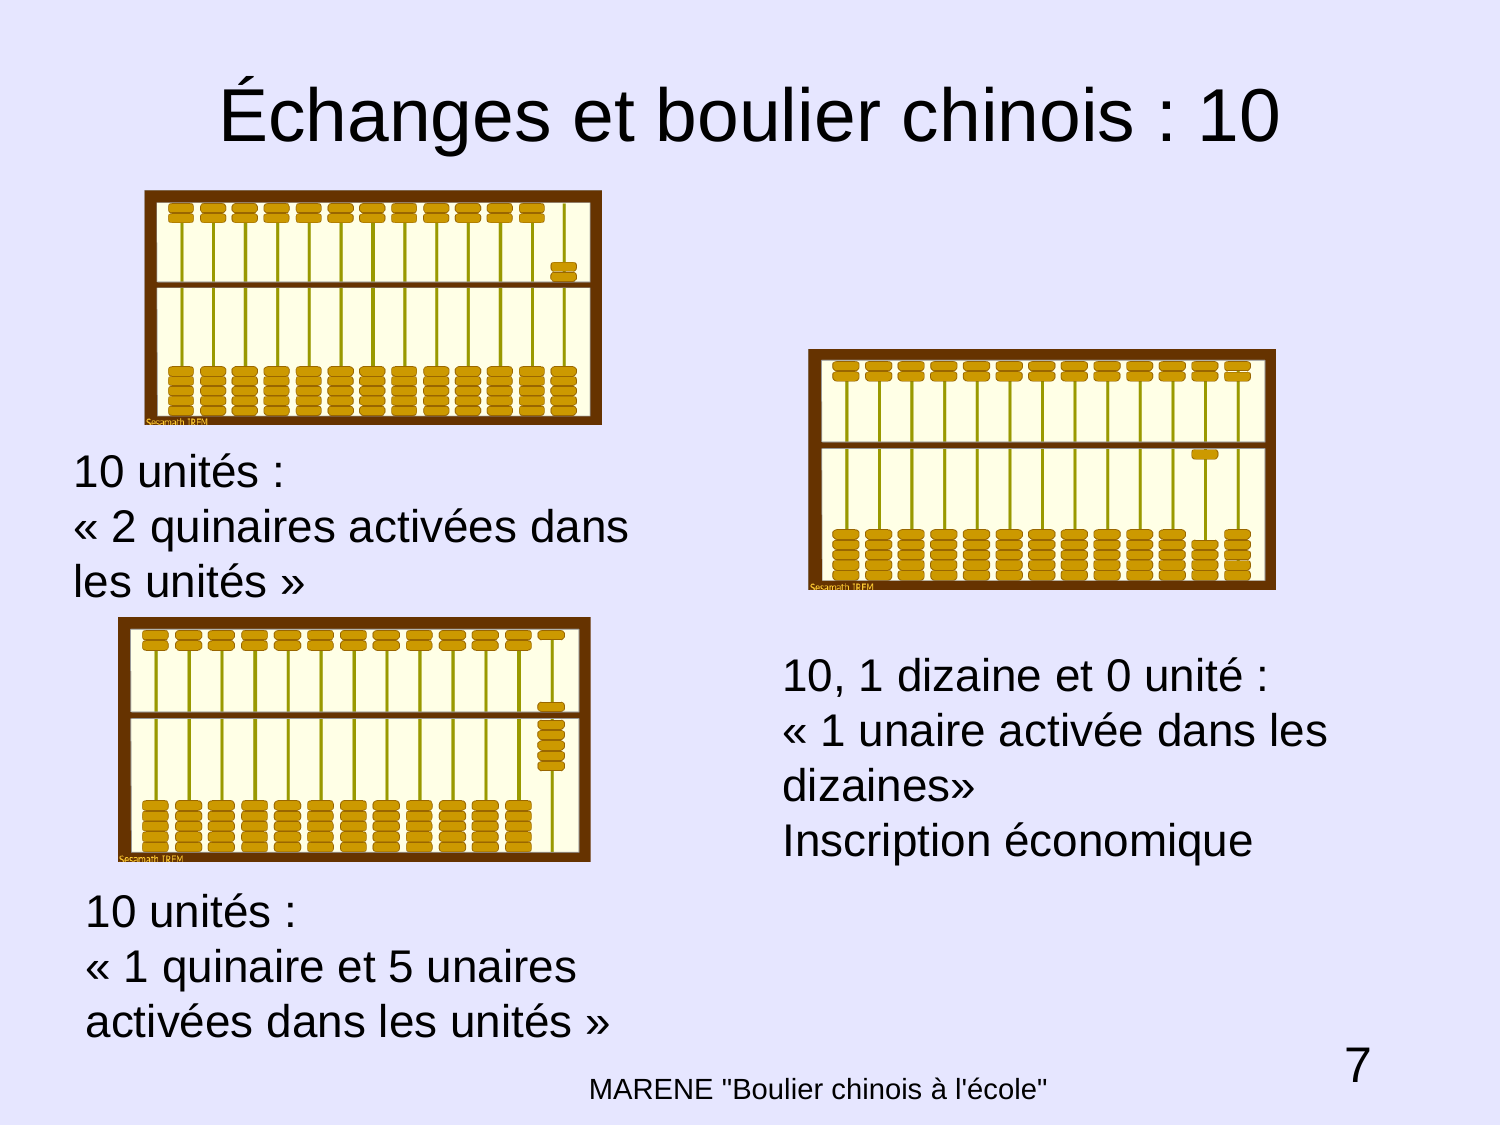

# Échanges et boulier chinois : 10
10 unités :
« 2 quinaires activées dans les unités »
10, 1 dizaine et 0 unité :
« 1 unaire activée dans les dizaines»
Inscription économique
10 unités :
« 1 quinaire et 5 unaires activées dans les unités »
7